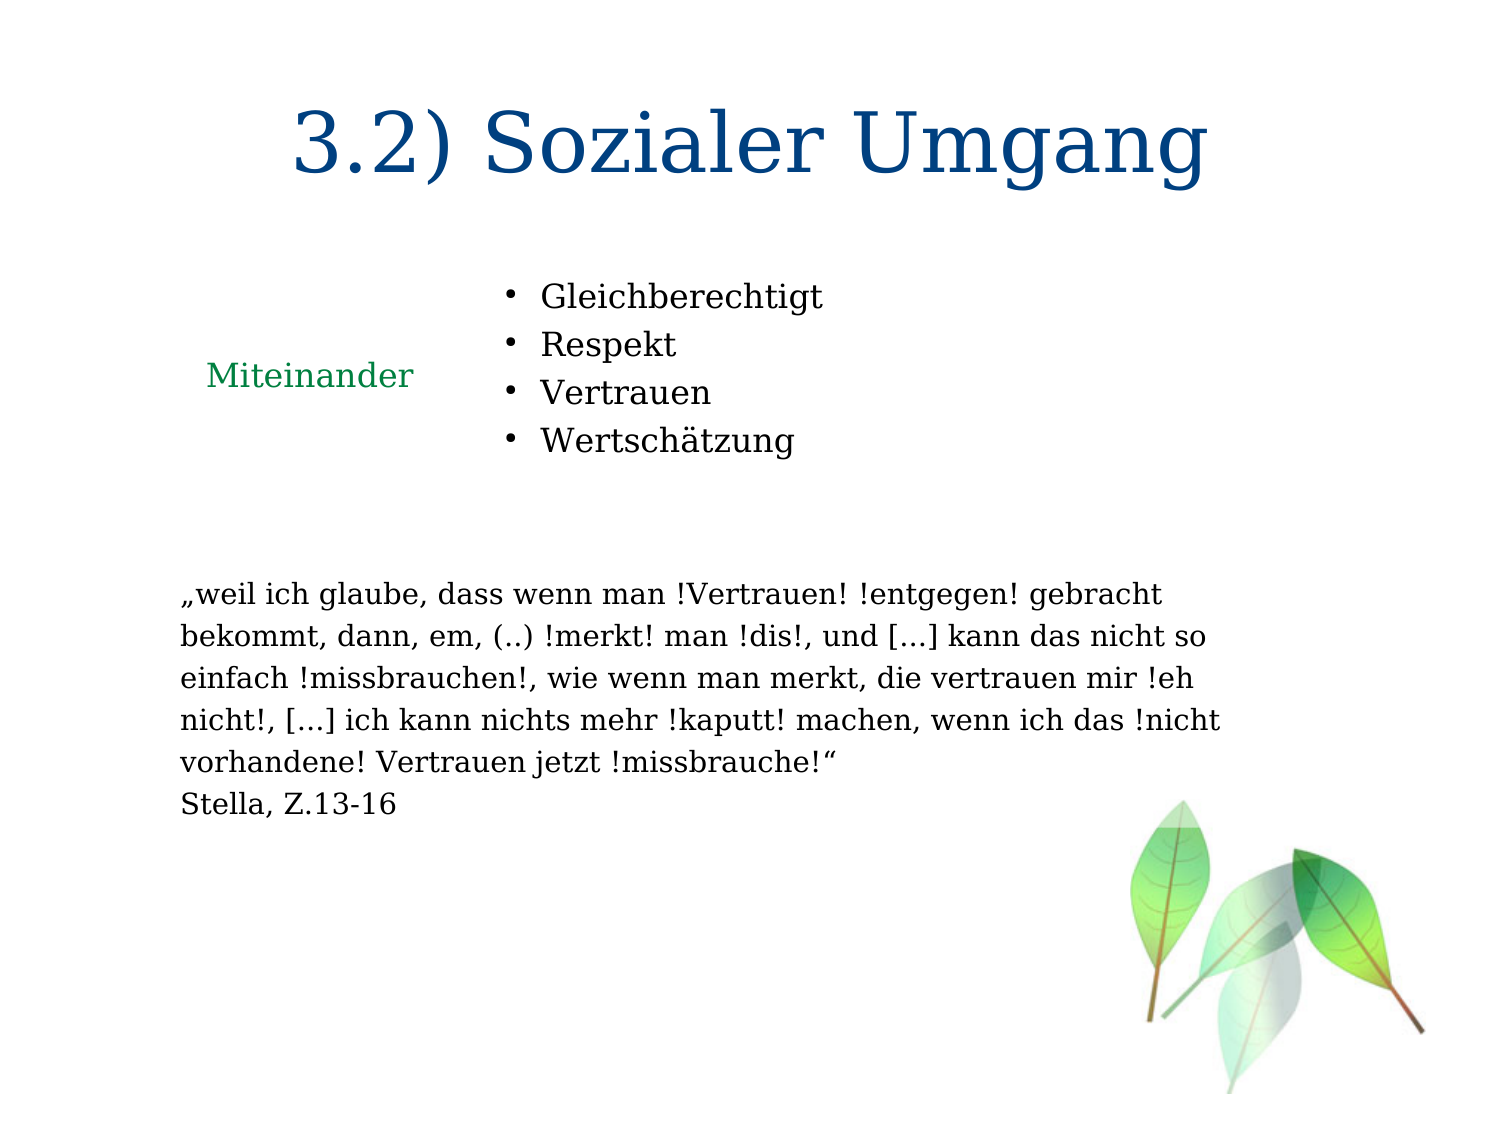

# 3.2) Sozialer Umgang
Gleichberechtigt
Respekt
Vertrauen
Wertschätzung
Miteinander
„weil ich glaube, dass wenn man !Vertrauen! !entgegen! gebracht bekommt, dann, em, (..) !merkt! man !dis!, und [...] kann das nicht so einfach !missbrauchen!, wie wenn man merkt, die vertrauen mir !eh nicht!, [...] ich kann nichts mehr !kaputt! machen, wenn ich das !nicht vorhandene! Vertrauen jetzt !missbrauche!“
Stella, Z.13-16